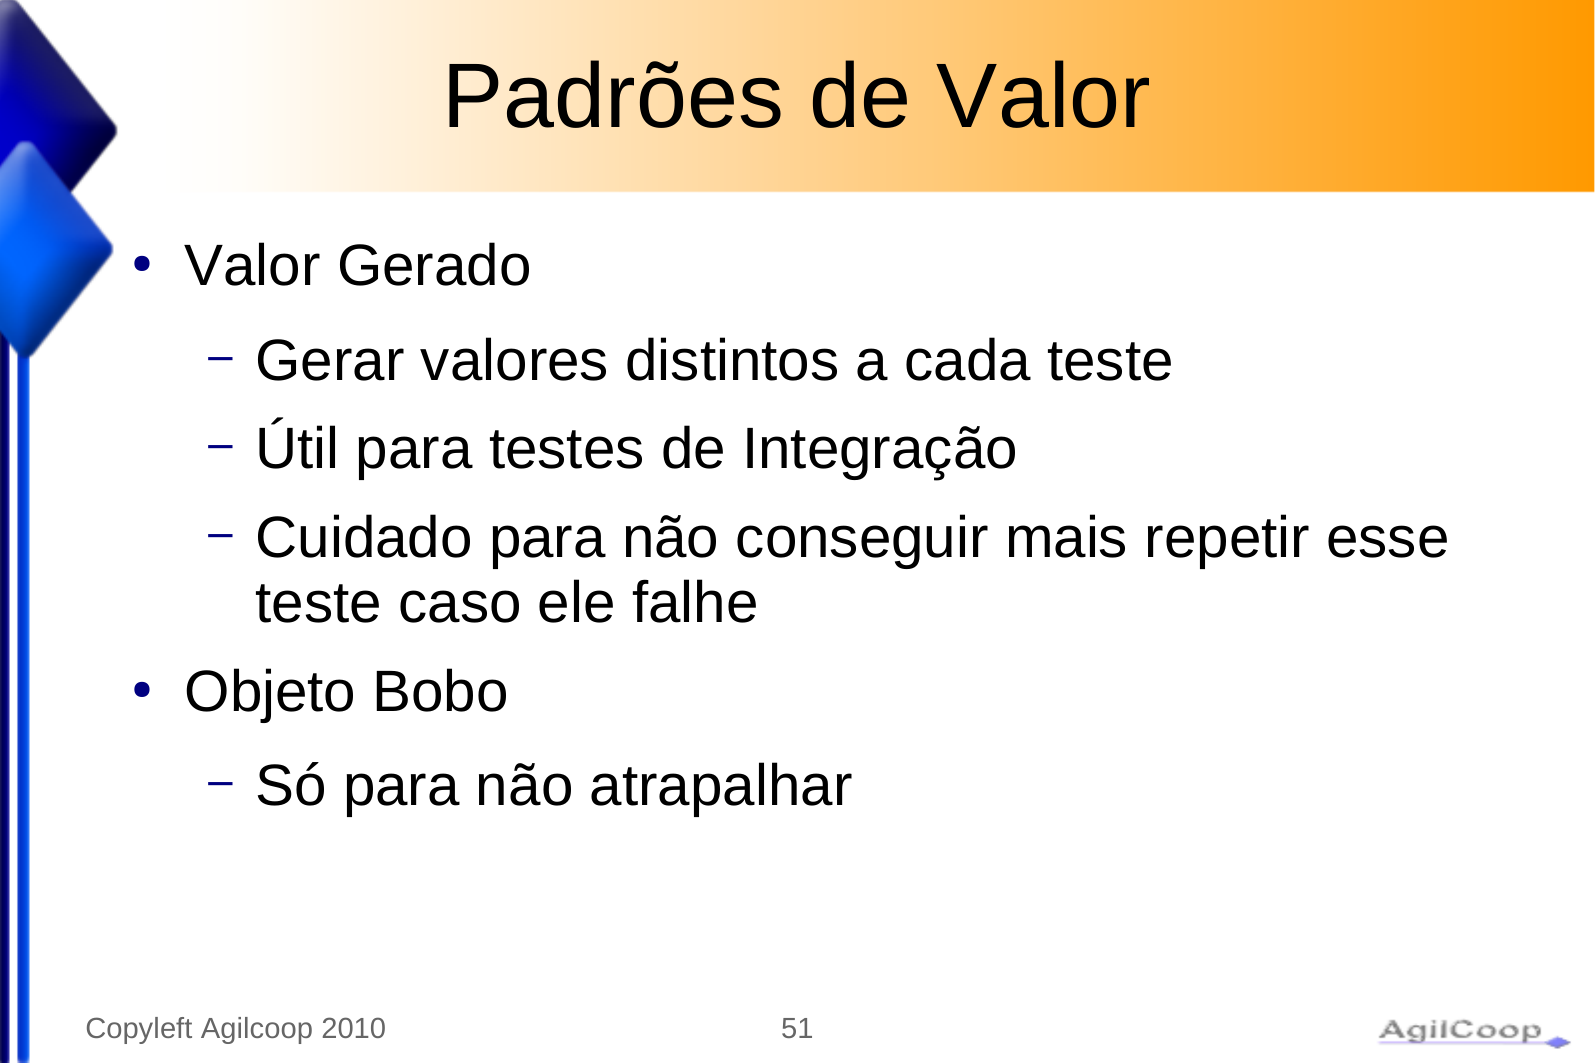

# Padrões de Valor
Valor Gerado
Gerar valores distintos a cada teste
Útil para testes de Integração
Cuidado para não conseguir mais repetir esse teste caso ele falhe
Objeto Bobo
Só para não atrapalhar
Copyleft Agilcoop 2010
51